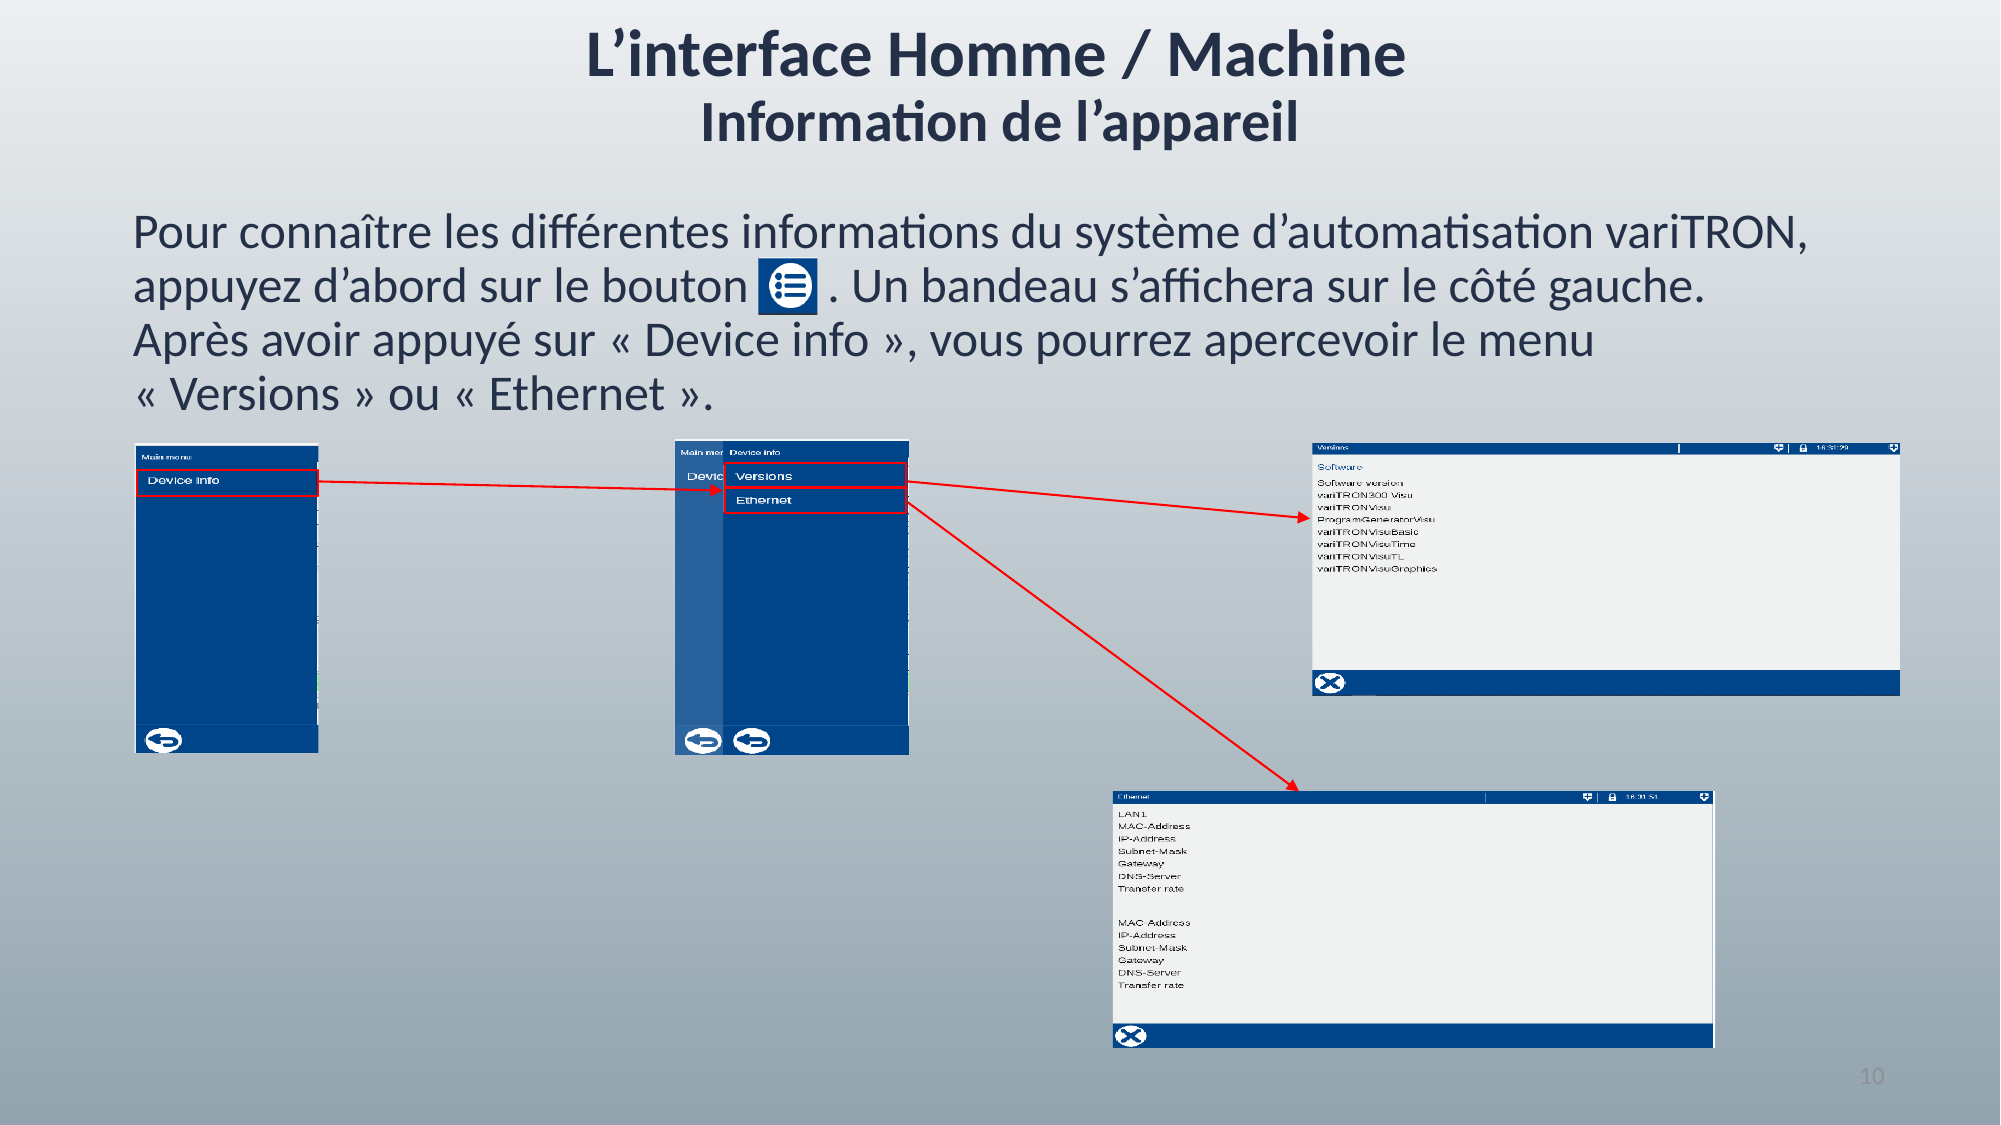

L’interface Homme / Machine
Information de l’appareil
Pour connaître les différentes informations du système d’automatisation variTRON, appuyez d’abord sur le bouton . Un bandeau s’affichera sur le côté gauche.
Après avoir appuyé sur « Device info », vous pourrez apercevoir le menu « Versions » ou « Ethernet ».
10